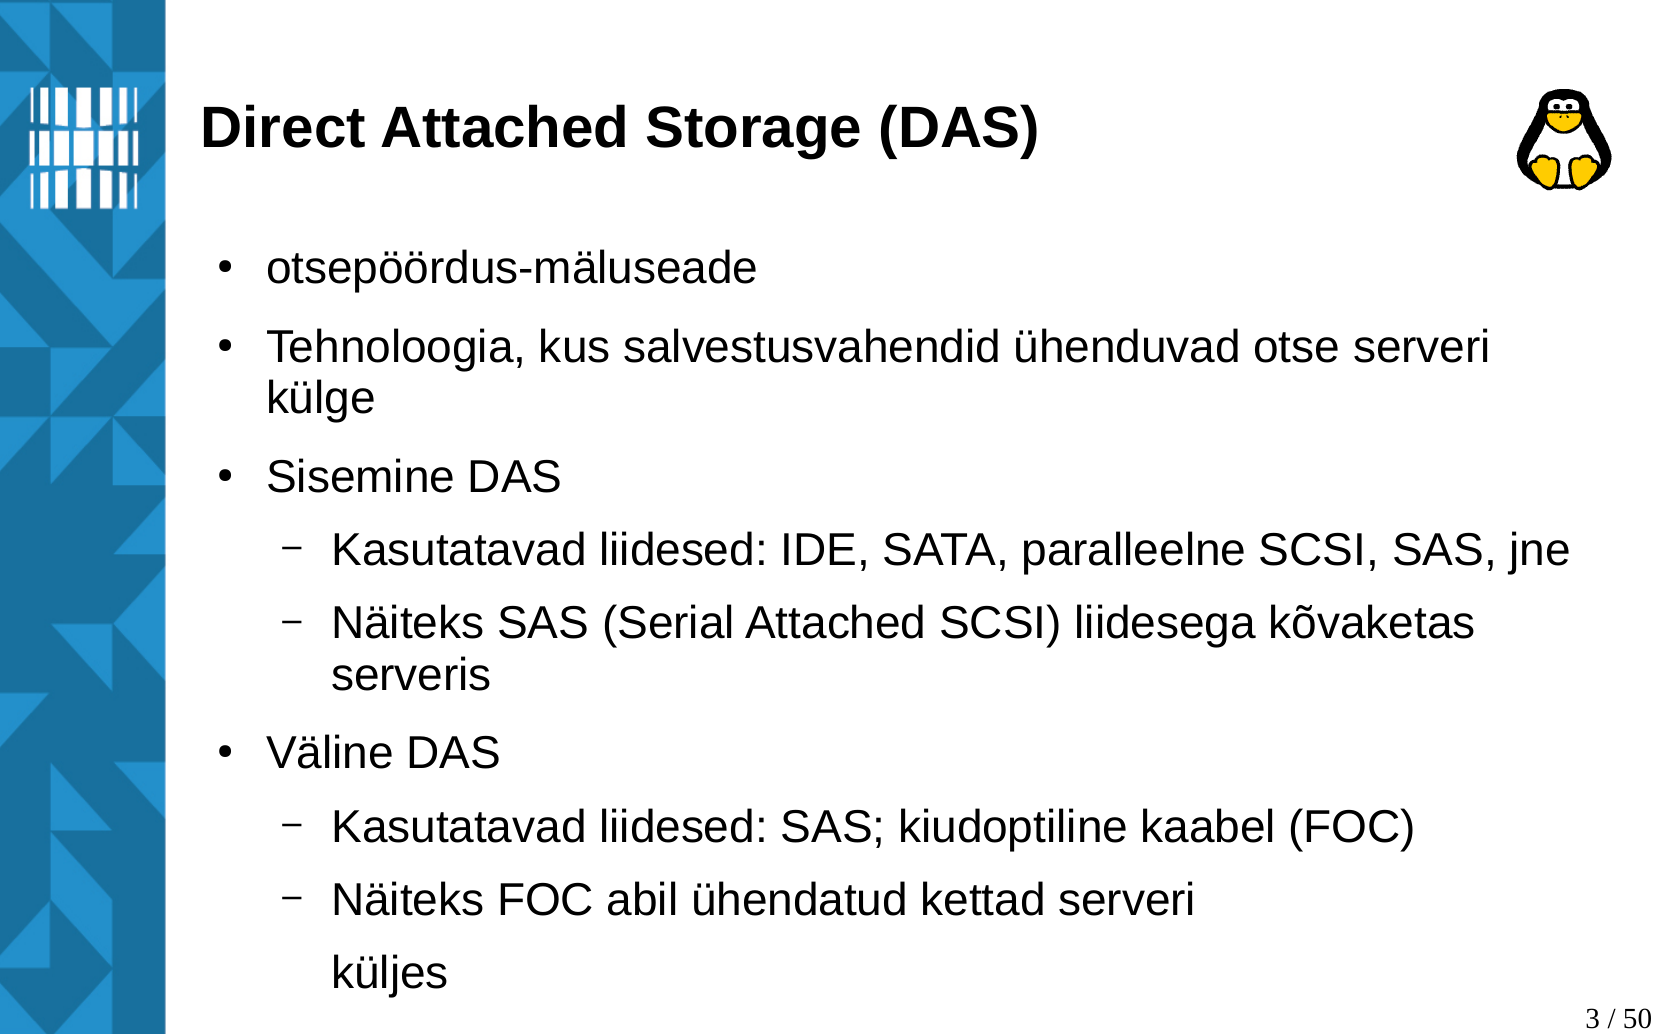

# Direct Attached Storage (DAS)
otsepöördus-mäluseade
Tehnoloogia, kus salvestusvahendid ühenduvad otse serveri külge
Sisemine DAS
Kasutatavad liidesed: IDE, SATA, paralleelne SCSI, SAS, jne
Näiteks SAS (Serial Attached SCSI) liidesega kõvaketas serveris
Väline DAS
Kasutatavad liidesed: SAS; kiudoptiline kaabel (FOC)
Näiteks FOC abil ühendatud kettad serveri
küljes